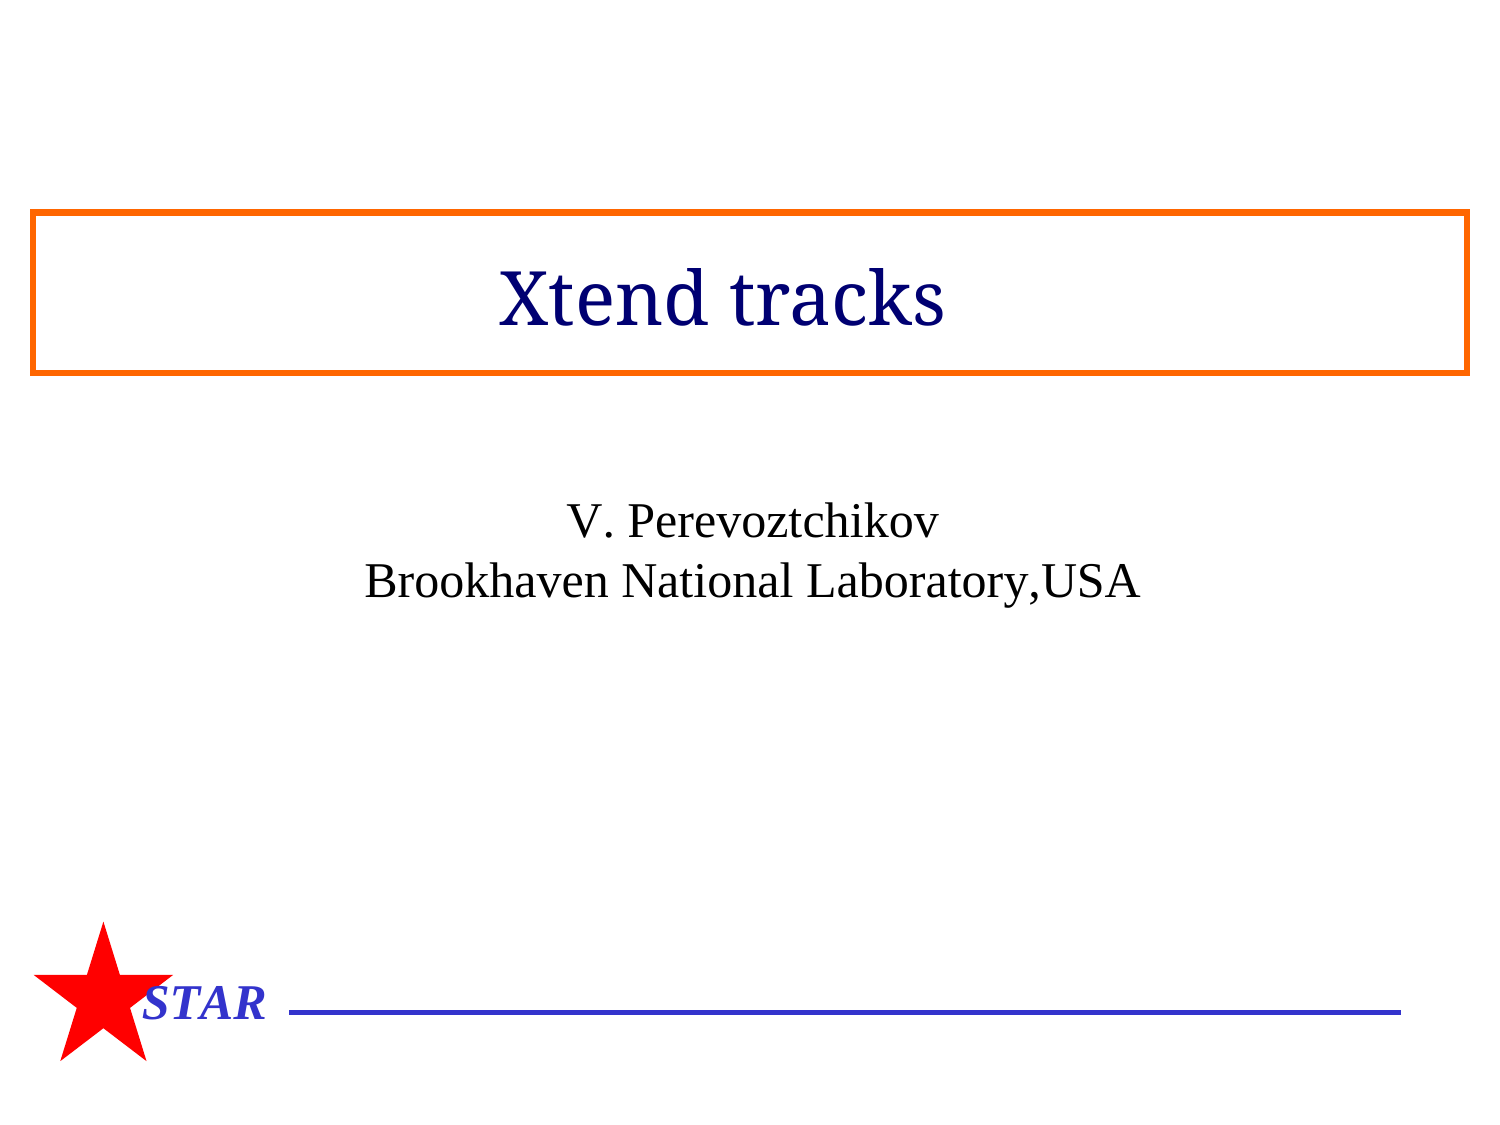

# Xtend tracks
V. Perevoztchikov
Brookhaven National Laboratory,USA